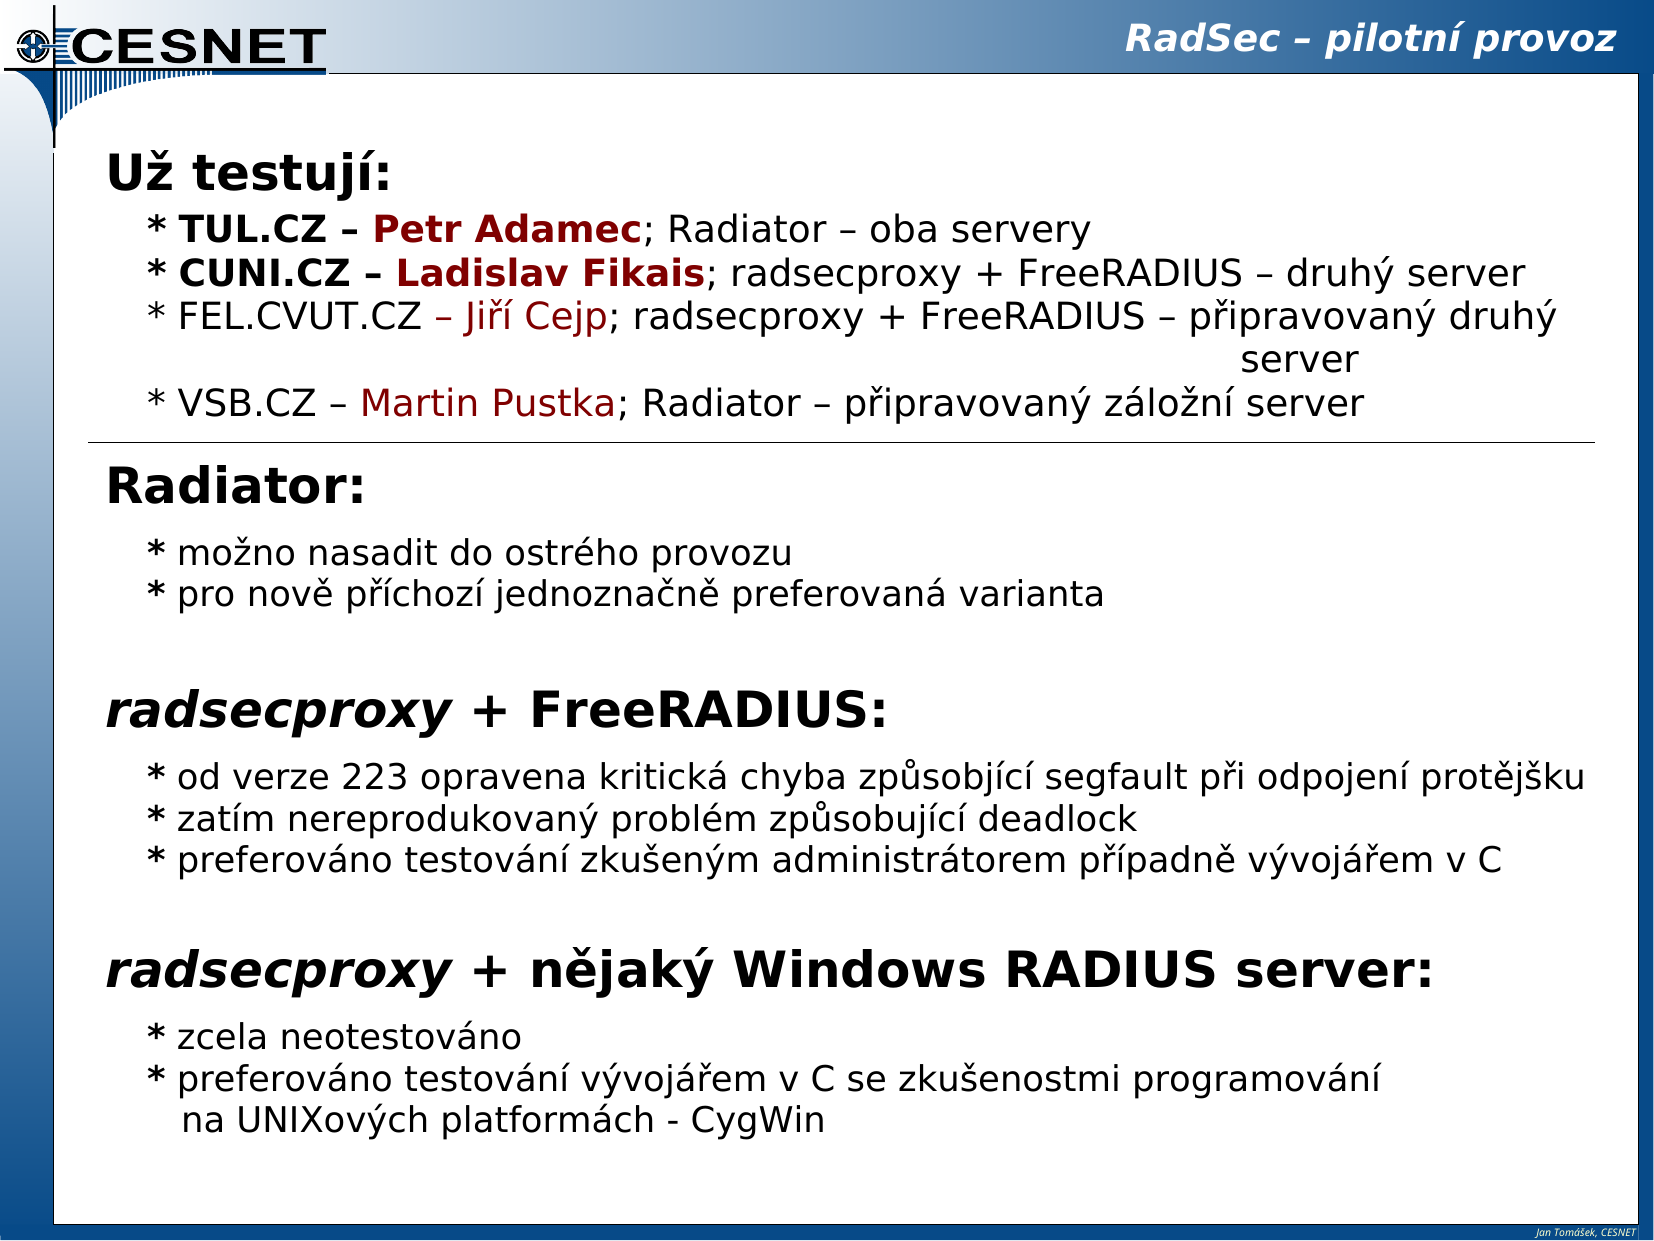

RadSec – pilotní provoz
Už testují:
* TUL.CZ – Petr Adamec; Radiator – oba servery
* CUNI.CZ – Ladislav Fikais; radsecproxy + FreeRADIUS – druhý server
* FEL.CVUT.CZ – Jiří Cejp; radsecproxy + FreeRADIUS – připravovaný druhý
														 server
* VSB.CZ – Martin Pustka; Radiator – připravovaný záložní server
Radiator:
* možno nasadit do ostrého provozu
* pro nově příchozí jednoznačně preferovaná varianta
radsecproxy + FreeRADIUS:
* od verze 223 opravena kritická chyba způsobjící segfault při odpojení protějšku
* zatím nereprodukovaný problém způsobující deadlock
* preferováno testování zkušeným administrátorem případně vývojářem v C
radsecproxy + nějaký Windows RADIUS server:
* zcela neotestováno
* preferováno testování vývojářem v C se zkušenostmi programování
 na UNIXových platformách - CygWin
Jan Tomášek, CESNET